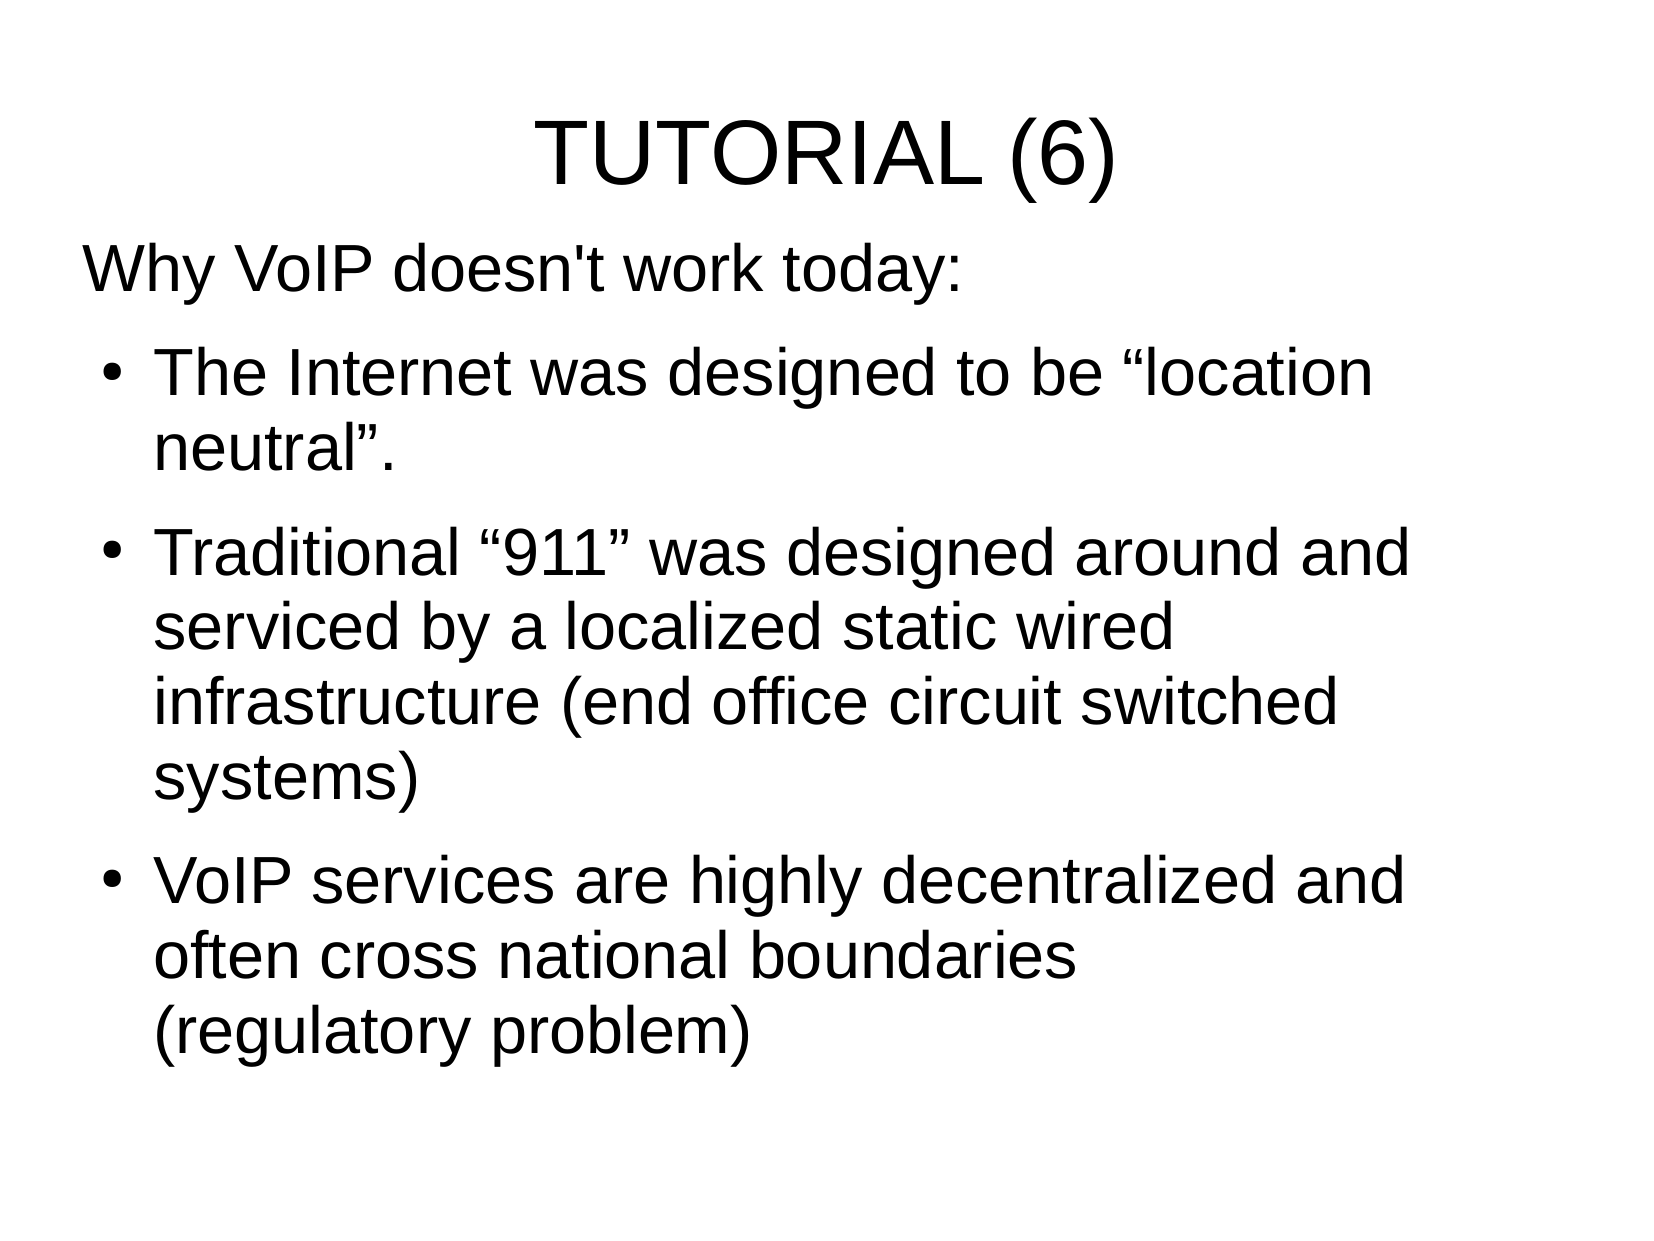

# TUTORIAL (6)
Why VoIP doesn't work today:
The Internet was designed to be “location neutral”.
Traditional “911” was designed around and serviced by a localized static wired infrastructure (end office circuit switched systems)
VoIP services are highly decentralized and often cross national boundaries
(regulatory problem)